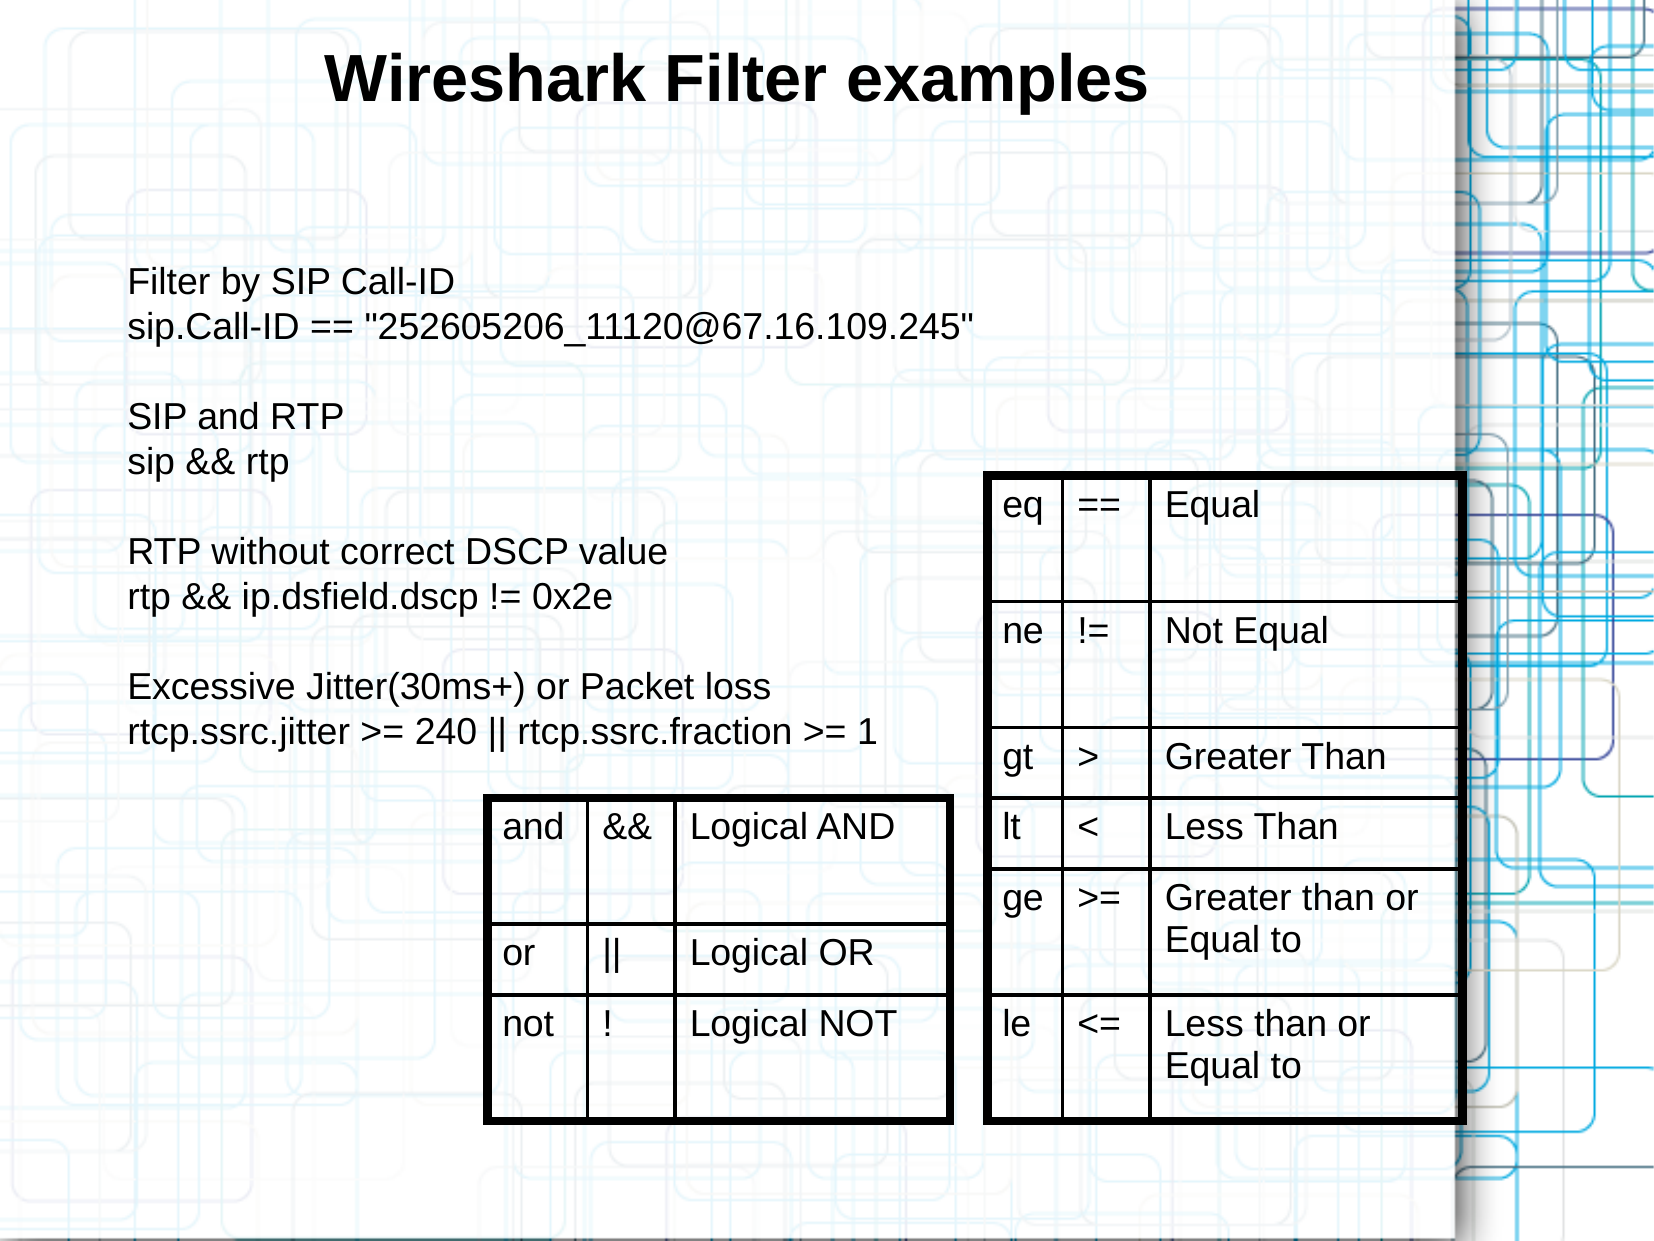

# Wireshark Filter examples
Filter by SIP Call-ID
sip.Call-ID == "252605206_11120@67.16.109.245"
SIP and RTP
sip && rtp
RTP without correct DSCP value
rtp && ip.dsfield.dscp != 0x2e
Excessive Jitter(30ms+) or Packet loss
rtcp.ssrc.jitter >= 240 || rtcp.ssrc.fraction >= 1
| eq | == | Equal |
| --- | --- | --- |
| ne | != | Not Equal |
| gt | > | Greater Than |
| lt | < | Less Than |
| ge | >= | Greater than or Equal to |
| le | <= | Less than or Equal to |
| and | && | Logical AND |
| --- | --- | --- |
| or | || | Logical OR |
| not | ! | Logical NOT |